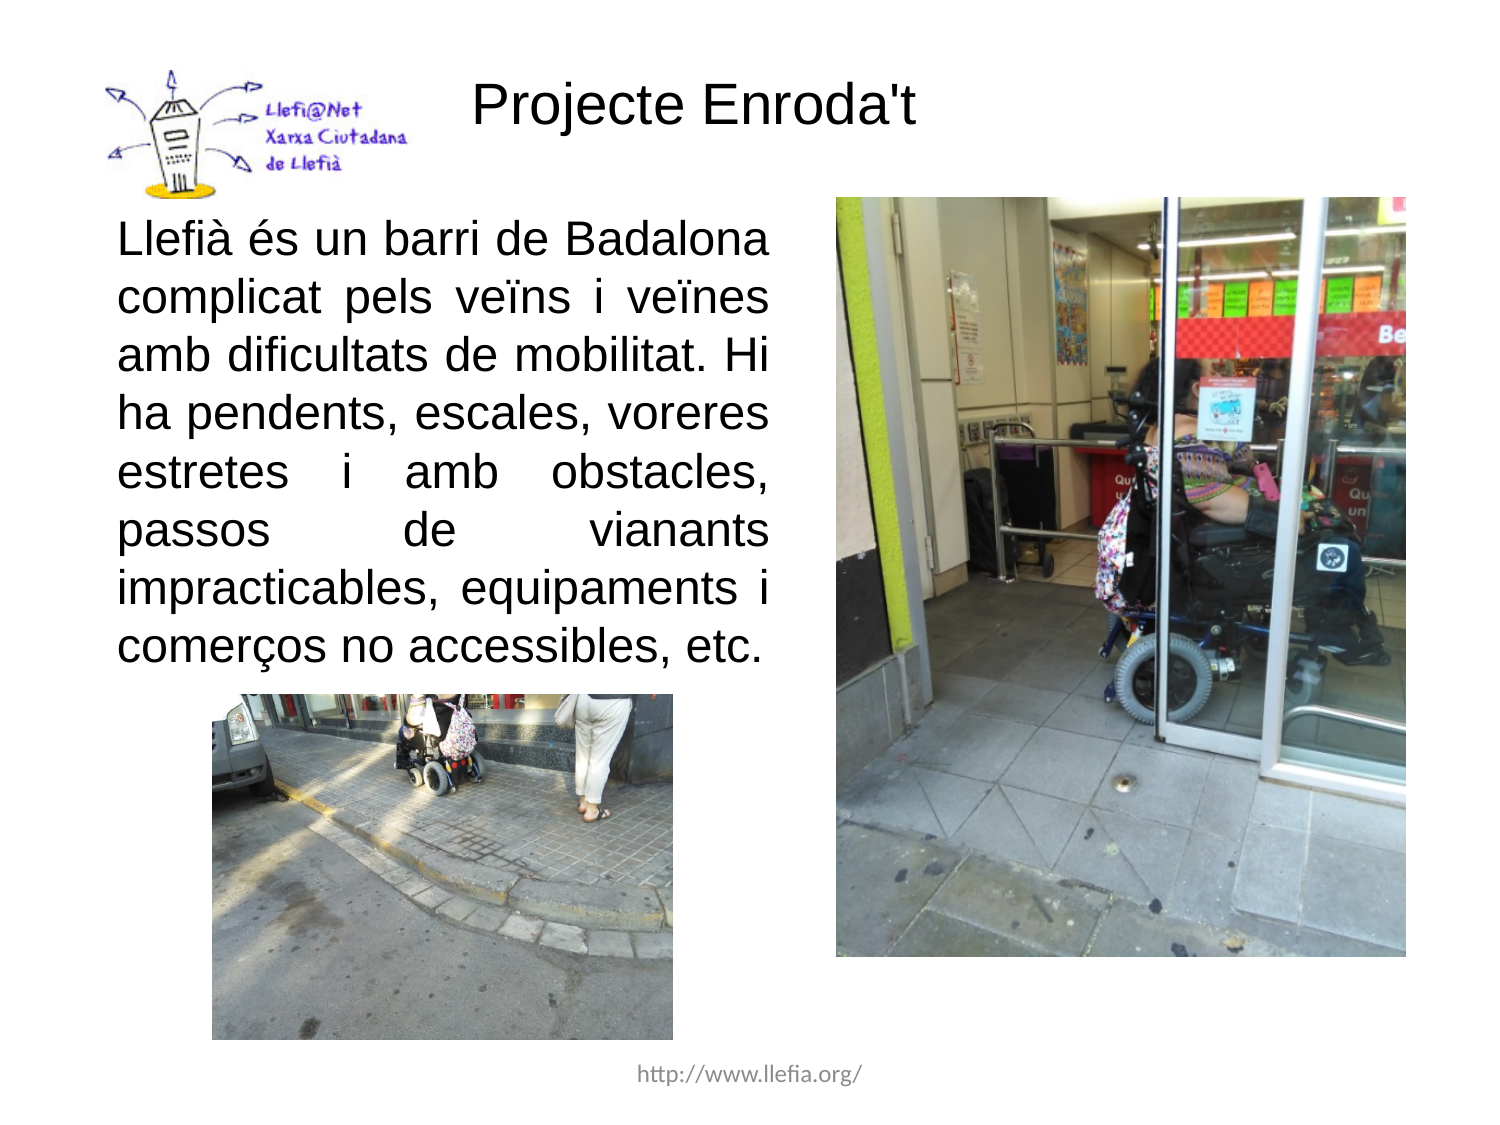

#
Projecte Enroda't
Llefià és un barri de Badalona complicat pels veïns i veïnes amb dificultats de mobilitat. Hi ha pendents, escales, voreres estretes i amb obstacles, passos de vianants impracticables, equipaments i comerços no accessibles, etc.
http://www.llefia.org/